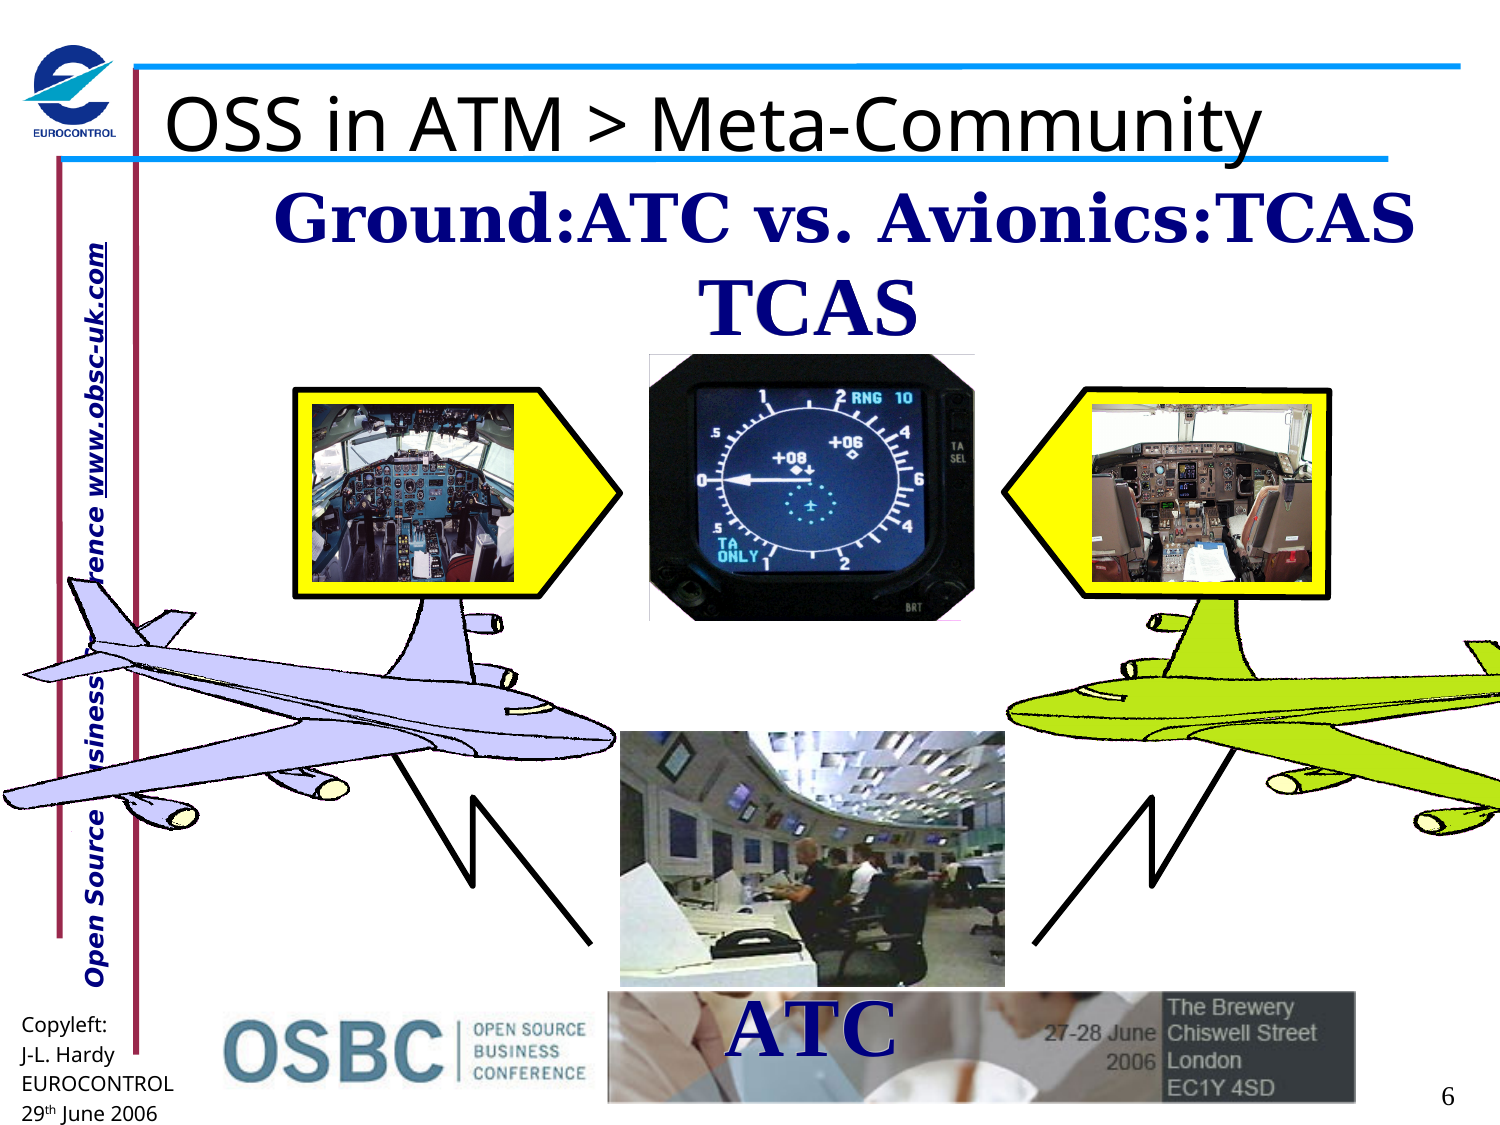

# Ground:ATC vs. Avionics:TCAS
TCAS
TCAS
ATC